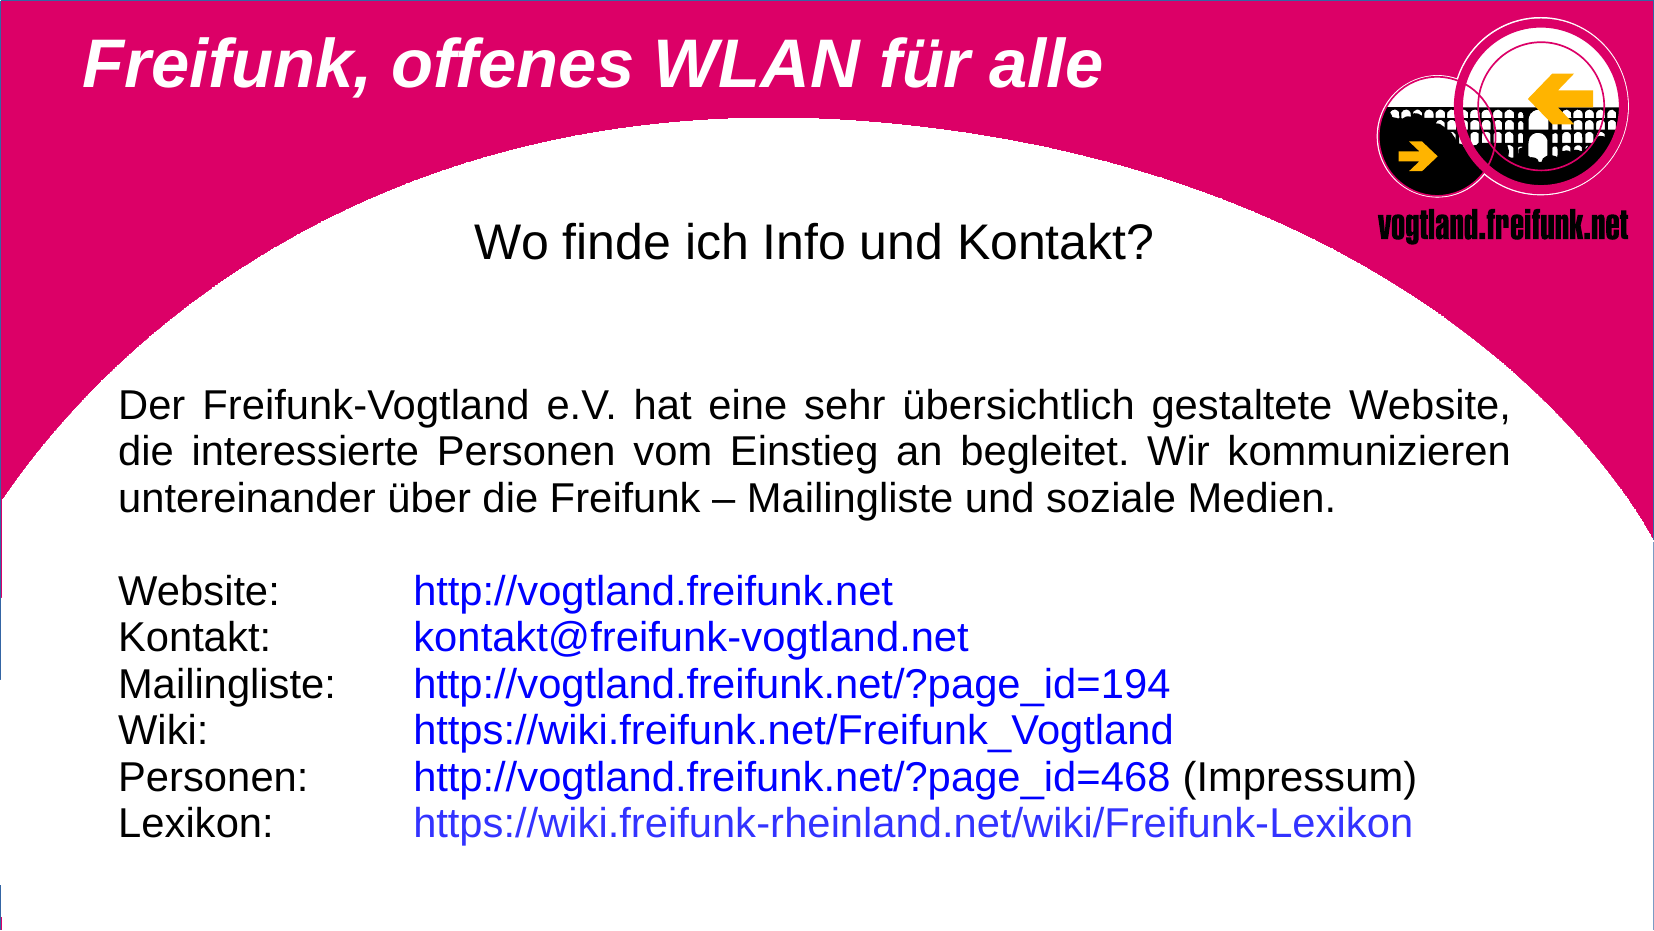

# Freifunk, offenes WLAN für alle
Wo finde ich Info und Kontakt?
Der Freifunk-Vogtland e.V. hat eine sehr übersichtlich gestaltete Website, die interessierte Personen vom Einstieg an begleitet. Wir kommunizieren untereinander über die Freifunk – Mailingliste und soziale Medien.
Website:		http://vogtland.freifunk.net
Kontakt:		kontakt@freifunk-vogtland.net
Mailingliste:		http://vogtland.freifunk.net/?page_id=194
Wiki:			https://wiki.freifunk.net/Freifunk_Vogtland
Personen:		http://vogtland.freifunk.net/?page_id=468 (Impressum)
Lexikon:		https://wiki.freifunk-rheinland.net/wiki/Freifunk-Lexikon